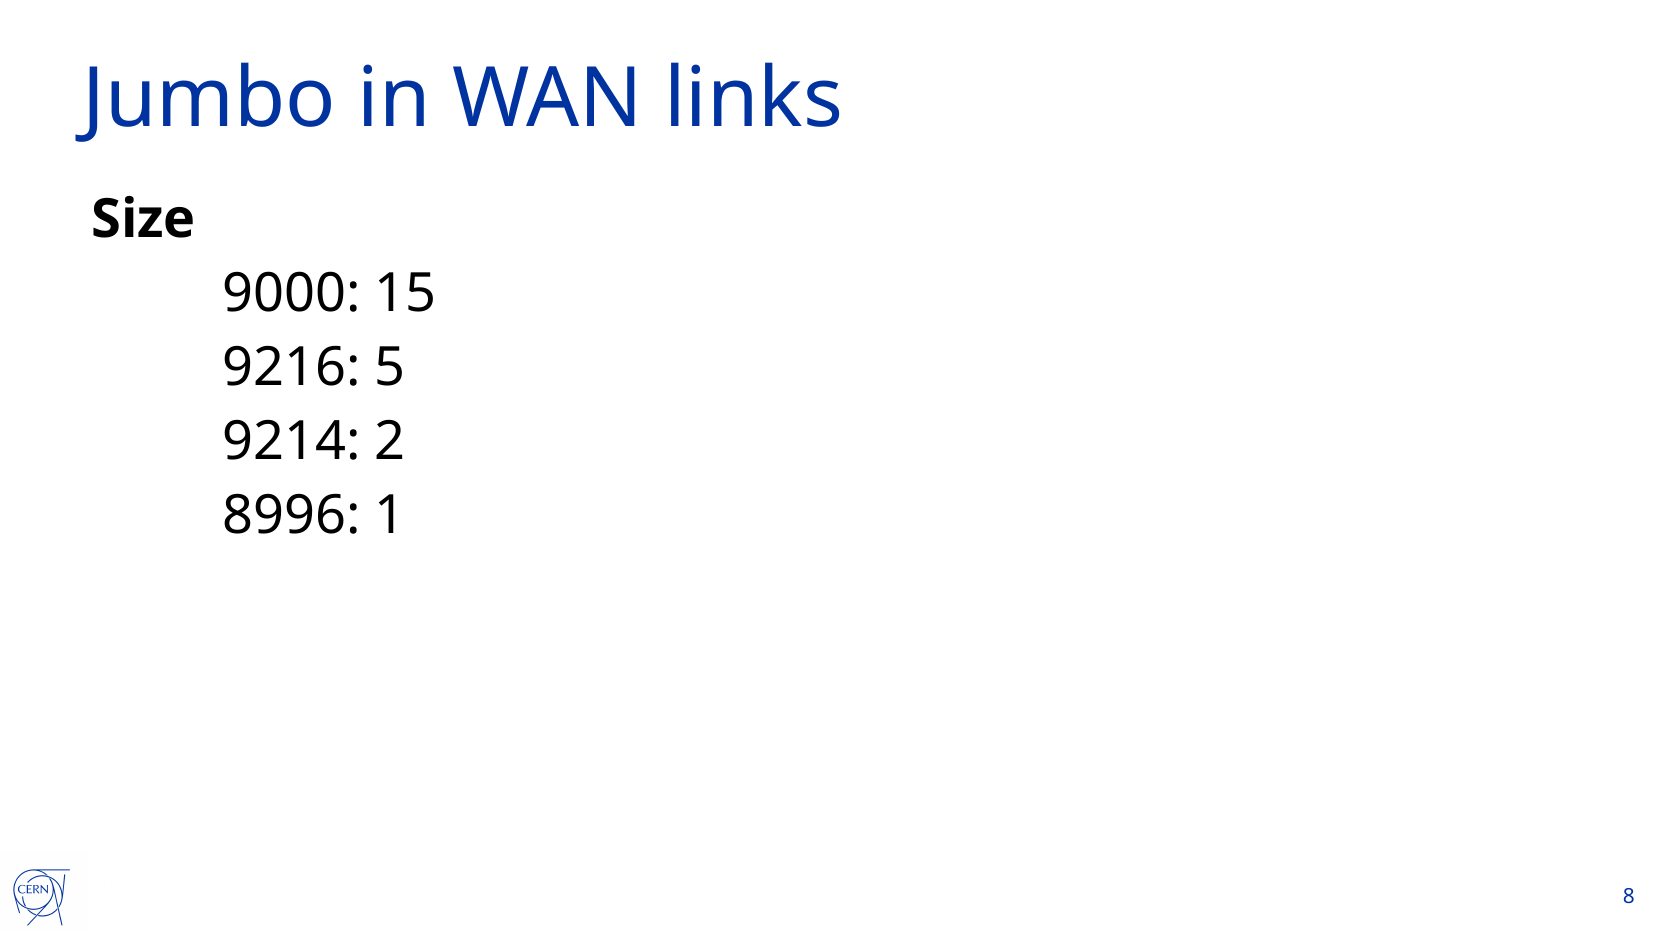

# Jumbo in WAN links
Size
	9000: 15
	9216: 5
	9214: 2
	8996: 1